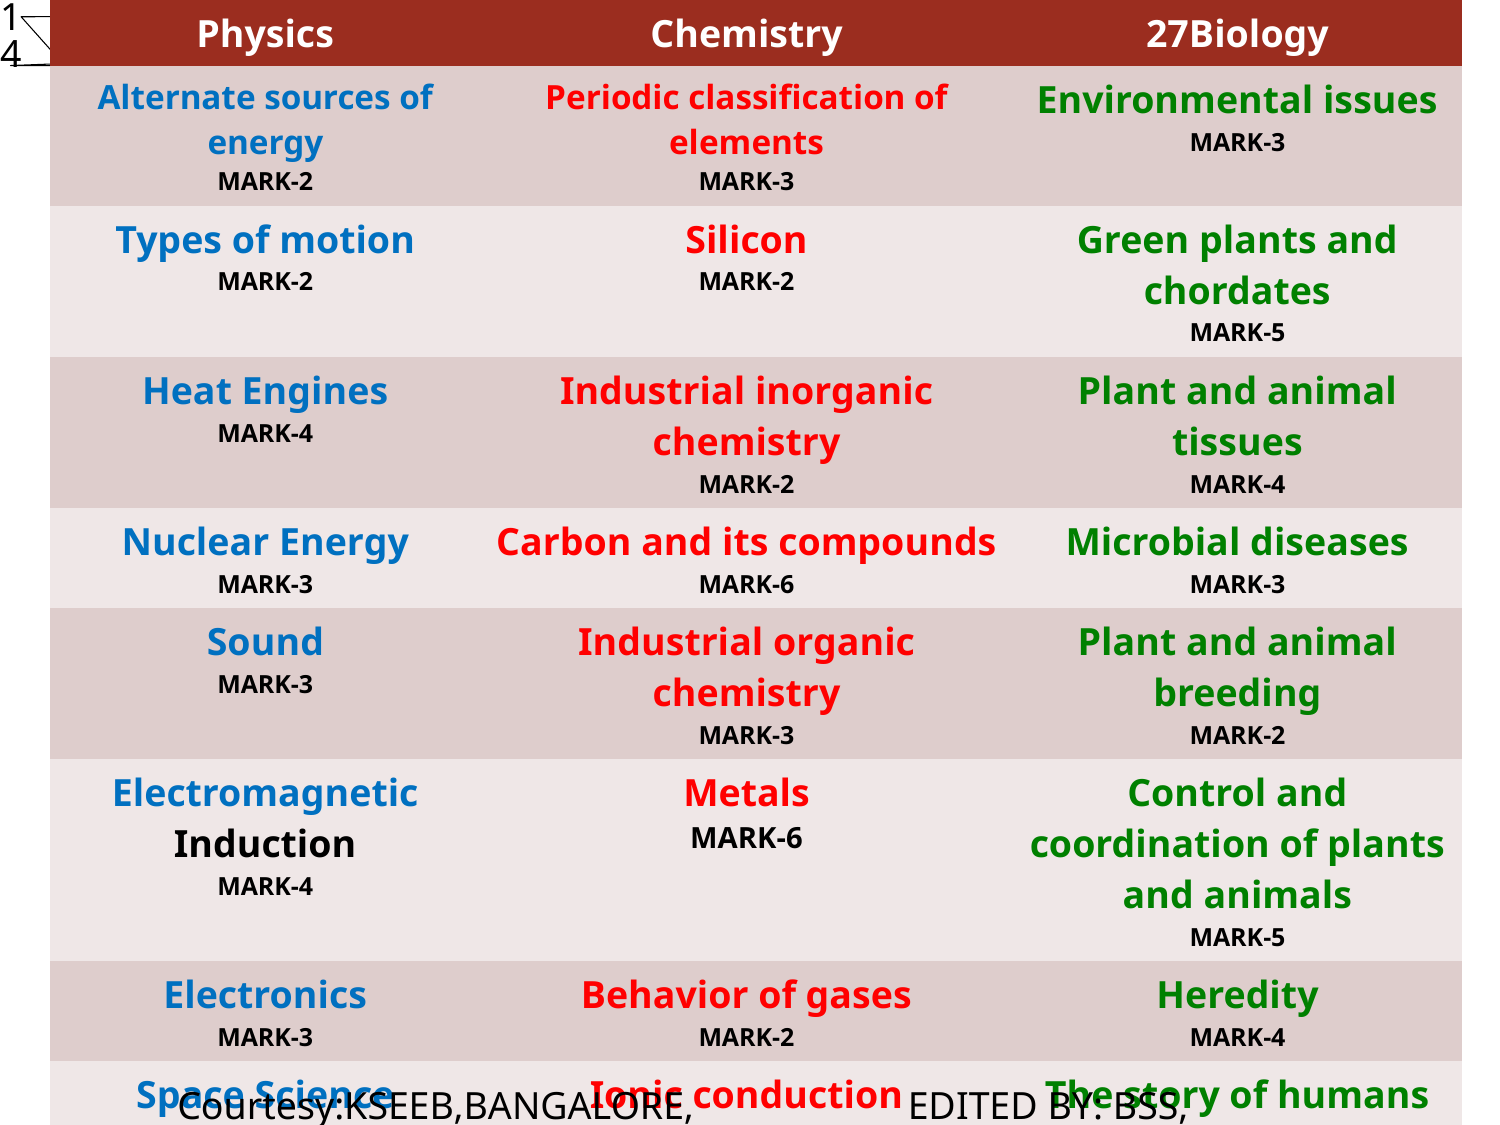

| Physics | Chemistry | 27Biology |
| --- | --- | --- |
| Alternate sources of energy MARK-2 | Periodic classification of elements MARK-3 | Environmental issues MARK-3 |
| Types of motion MARK-2 | Silicon MARK-2 | Green plants and chordates MARK-5 |
| Heat Engines MARK-4 | Industrial inorganic chemistry MARK-2 | Plant and animal tissues MARK-4 |
| Nuclear Energy MARK-3 | Carbon and its compounds MARK-6 | Microbial diseases MARK-3 |
| Sound MARK-3 | Industrial organic chemistry MARK-3 | Plant and animal breeding MARK-2 |
| Electromagnetic Induction MARK-4 | Metals MARK-6 | Control and coordination of plants and animals MARK-5 |
| Electronics MARK-3 | Behavior of gases MARK-2 | Heredity MARK-4 |
| Space Science MARK-4 | Ionic conduction MARK-3 | The story of humans MARK-2 |
| TOTAL- 25 | TOTAL-27 | TOTAL-28 |
| | TOTAL - 80 | |
Courtesy:KSEEB,BANGALORE, EDITED BY: BSS, Y.K.HALLI, NELAMANGALA.B'RURAL